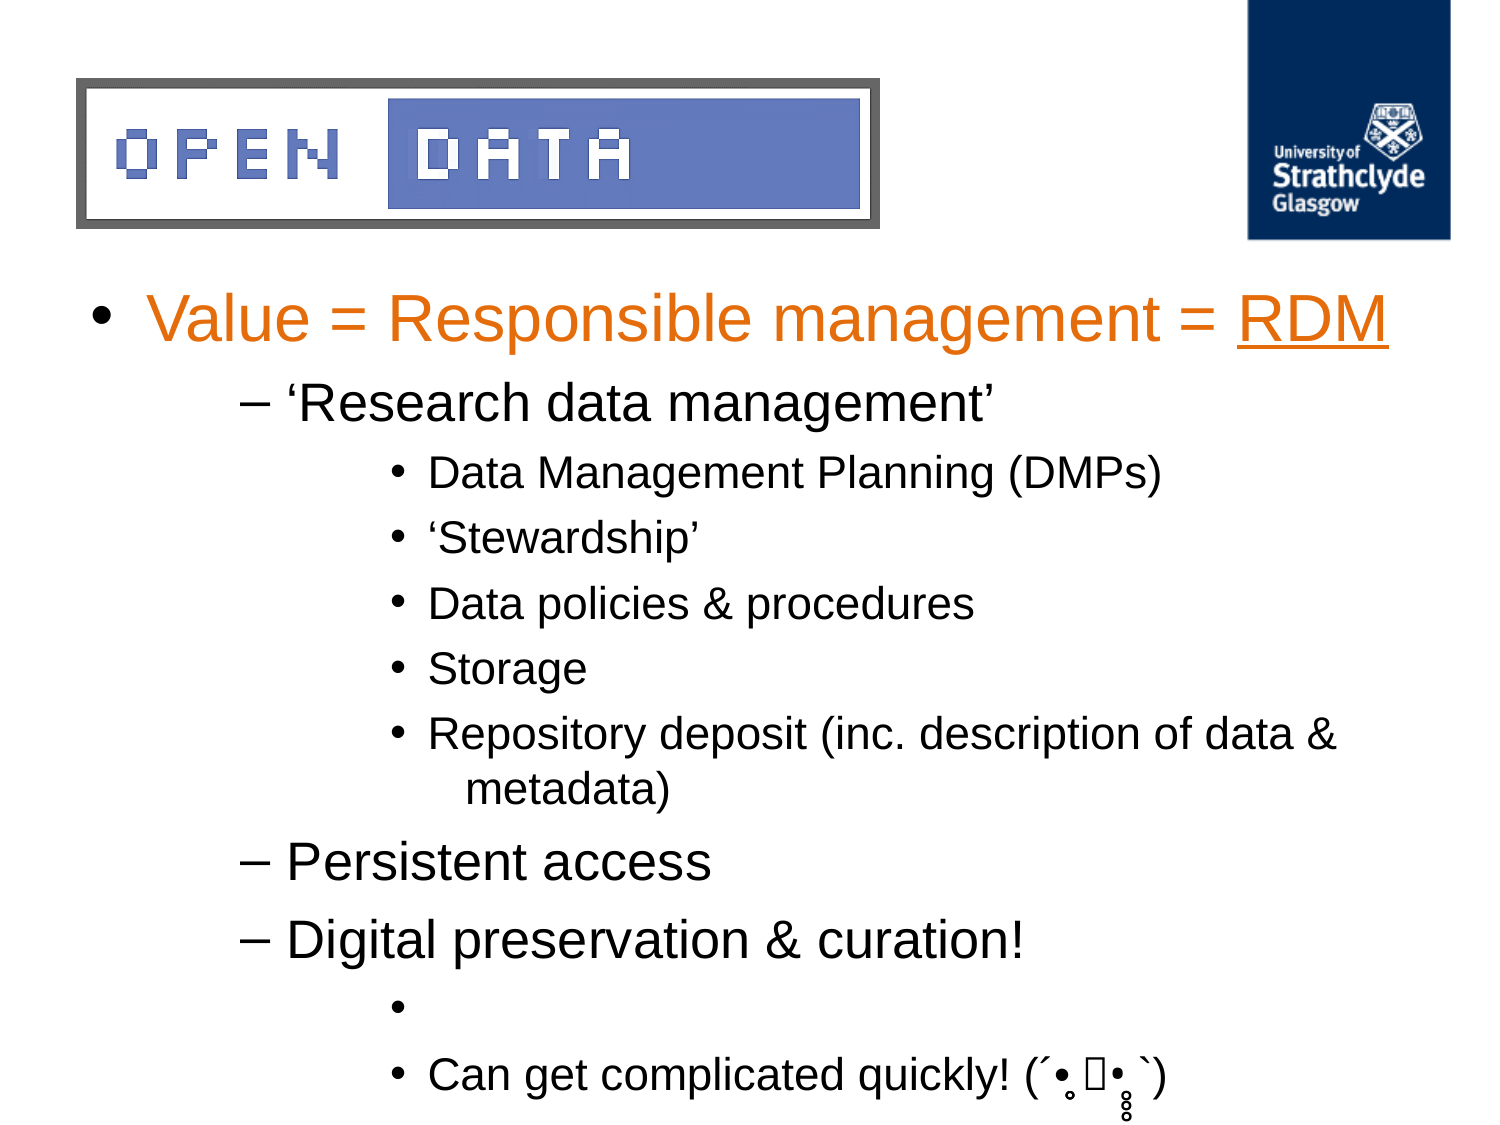

# Value = Responsible management = RDM
‘Research data management’
Data Management Planning (DMPs)
‘Stewardship’
Data policies & procedures
Storage
Repository deposit (inc. description of data & metadata)
Persistent access
Digital preservation & curation!
Can get complicated quickly! (´•̥̥̥﹏•̥̥̥`)